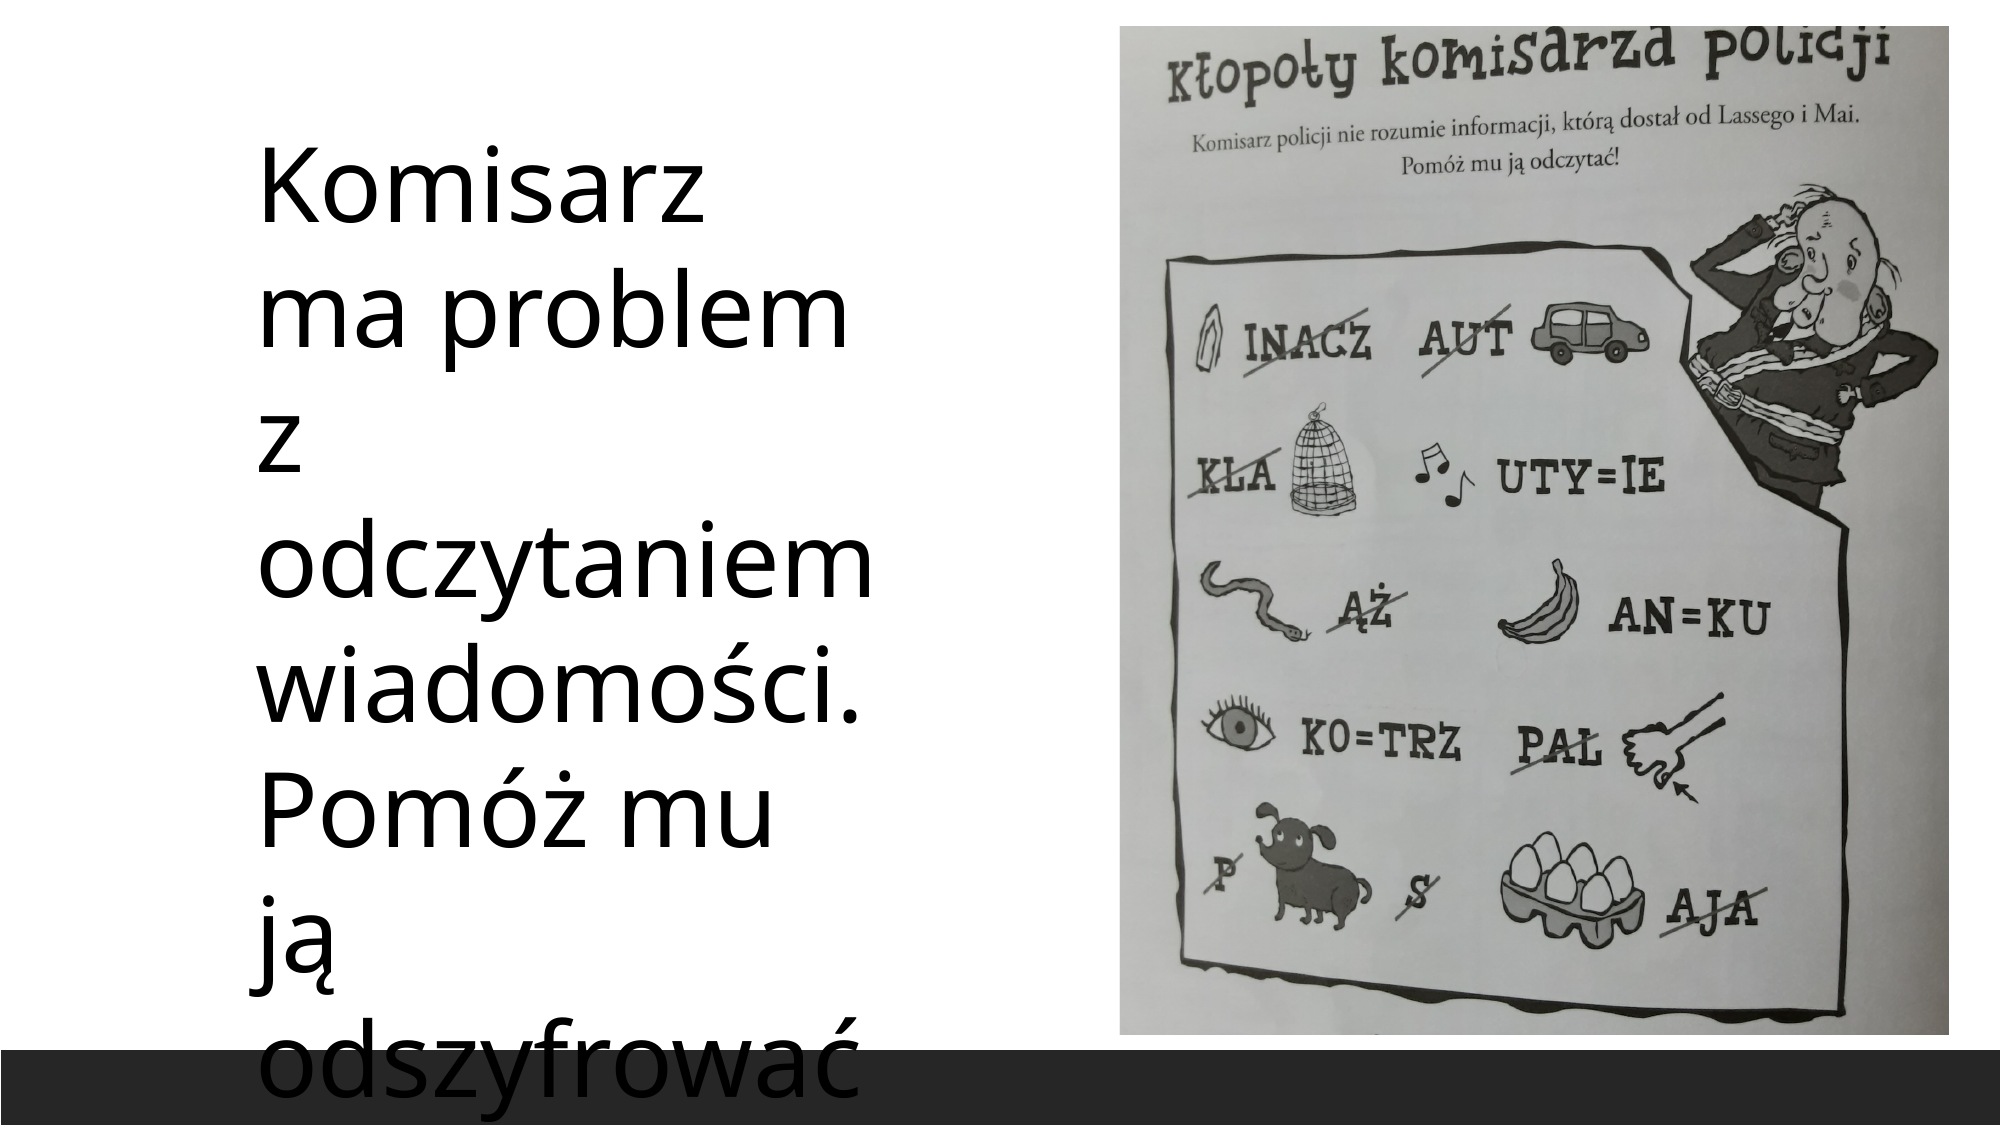

Komisarz ma problem z odczytaniem wiadomości. Pomóż mu ją odszyfrować..